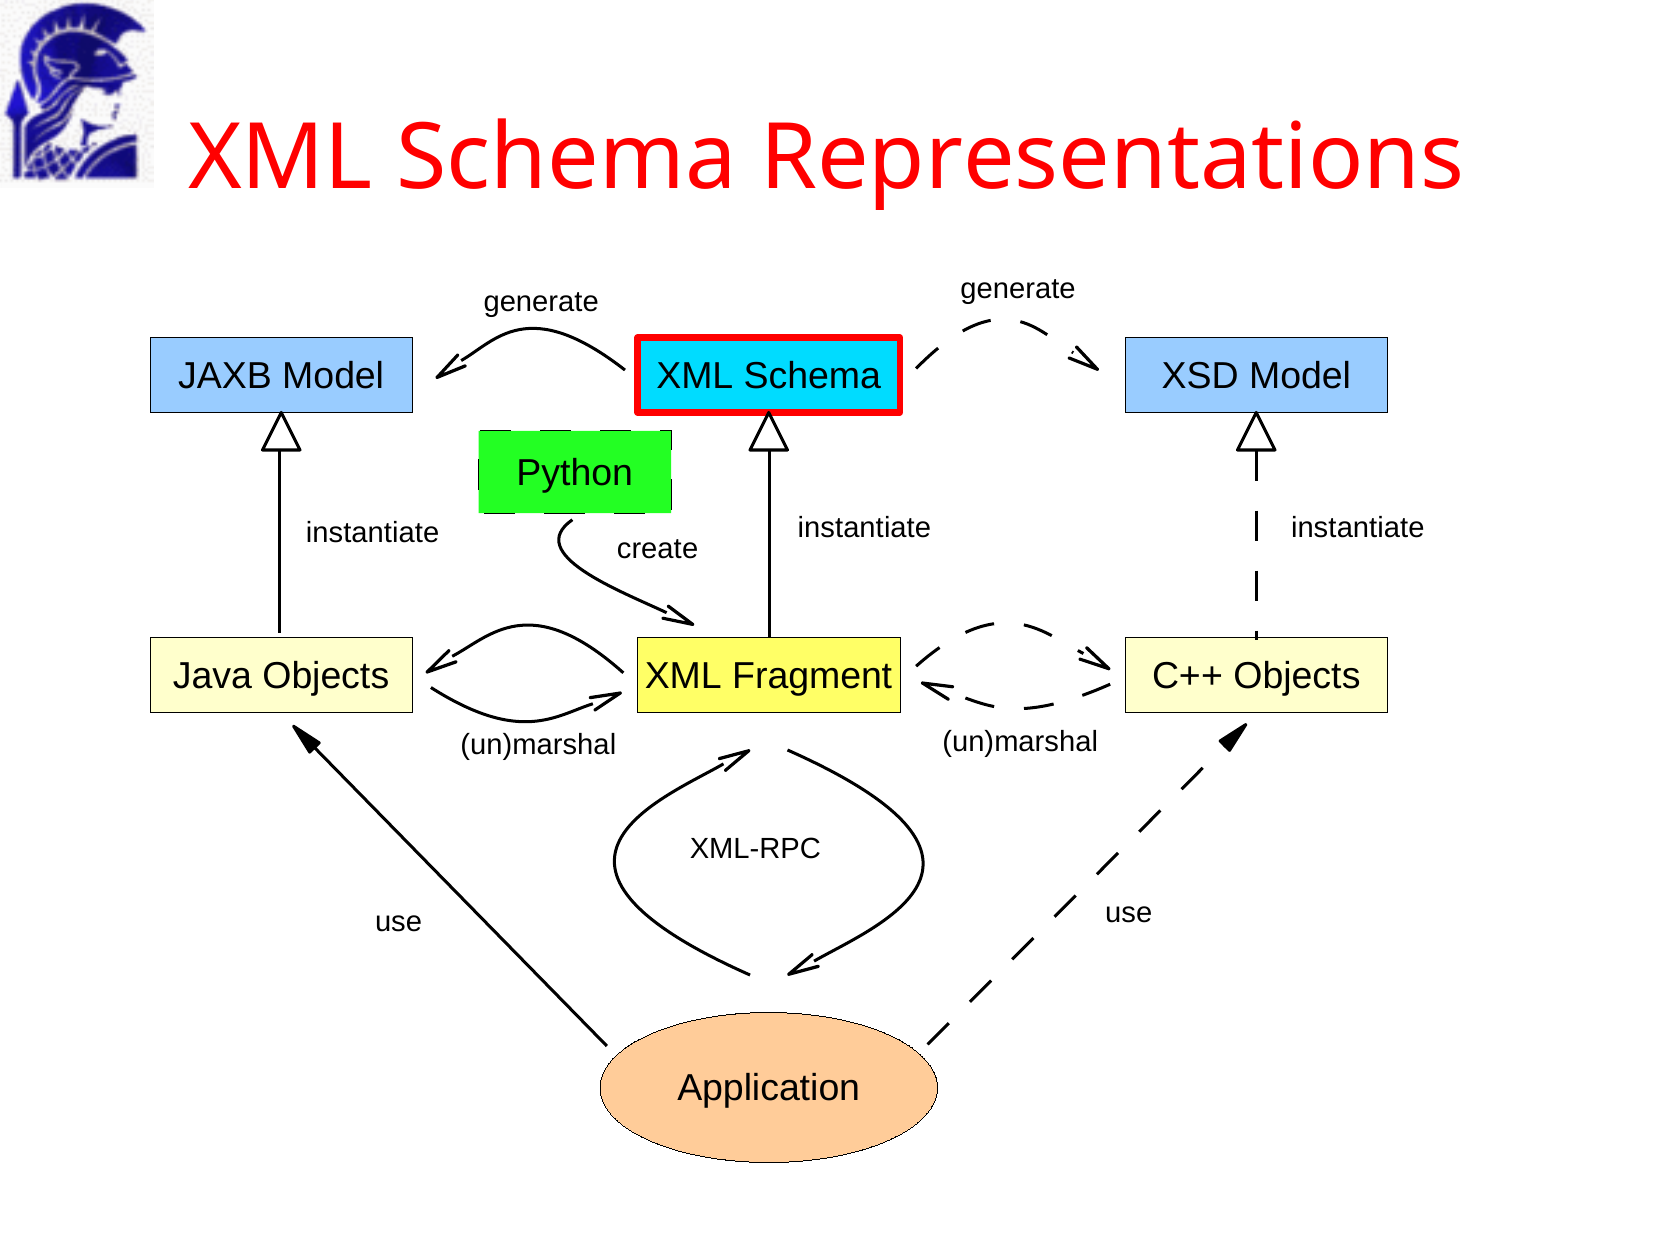

# XML Schema Representations
generate
generate
JAXB Model
XML Schema
XSD Model
Python
instantiate
instantiate
instantiate
create
Java Objects
XML Fragment
C++ Objects
(un)marshal
(un)marshal
XML-RPC
use
use
Application